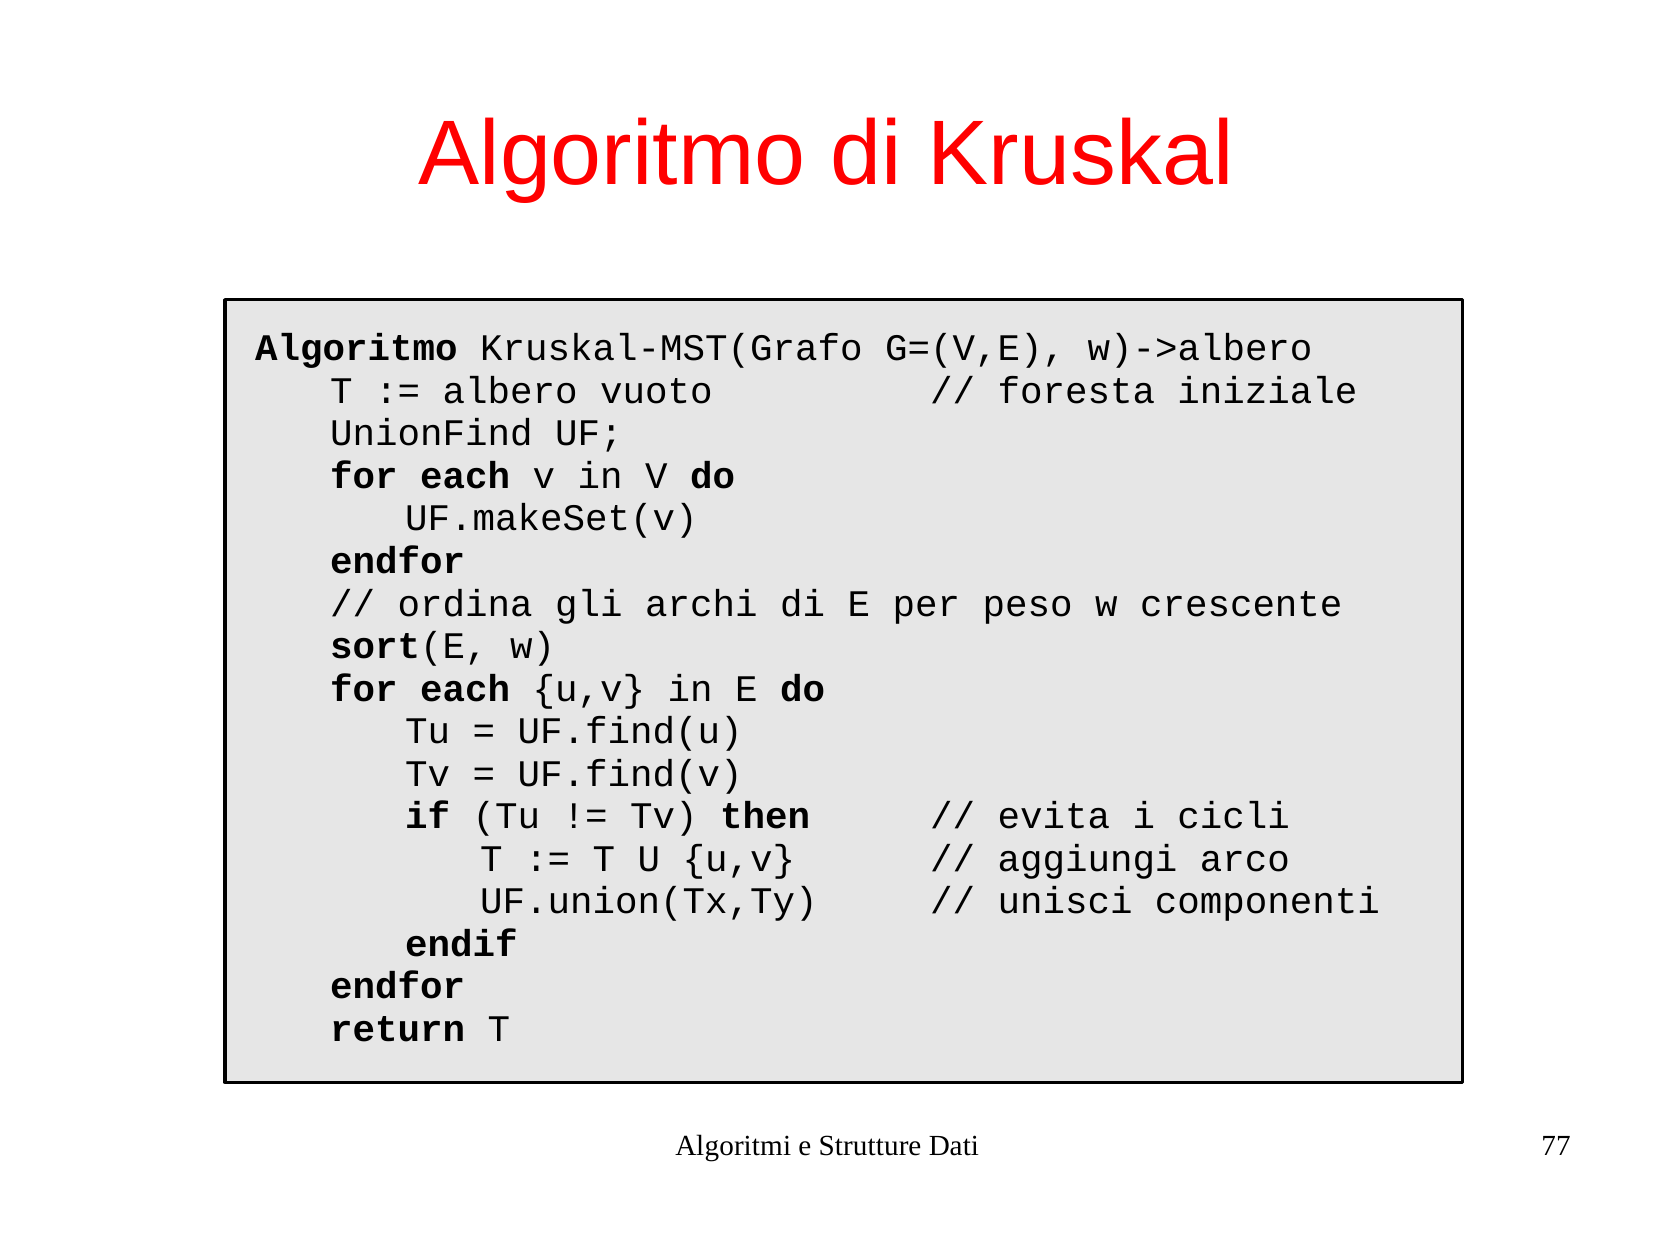

# Algoritmo di Kruskal
Algoritmo Kruskal-MST(Grafo G=(V,E), w)->albero
	T := albero vuoto			// foresta iniziale
	UnionFind UF;
	for each v in V do
		UF.makeSet(v)
	endfor
	// ordina gli archi di E per peso w crescente
	sort(E, w)
	for each {u,v} in E do
		Tu = UF.find(u)
		Tv = UF.find(v)
		if (Tu != Tv) then		// evita i cicli
			T := T U {u,v}		// aggiungi arco
			UF.union(Tx,Ty) 		// unisci componenti
		endif
	endfor
	return T
Algoritmi e Strutture Dati
77